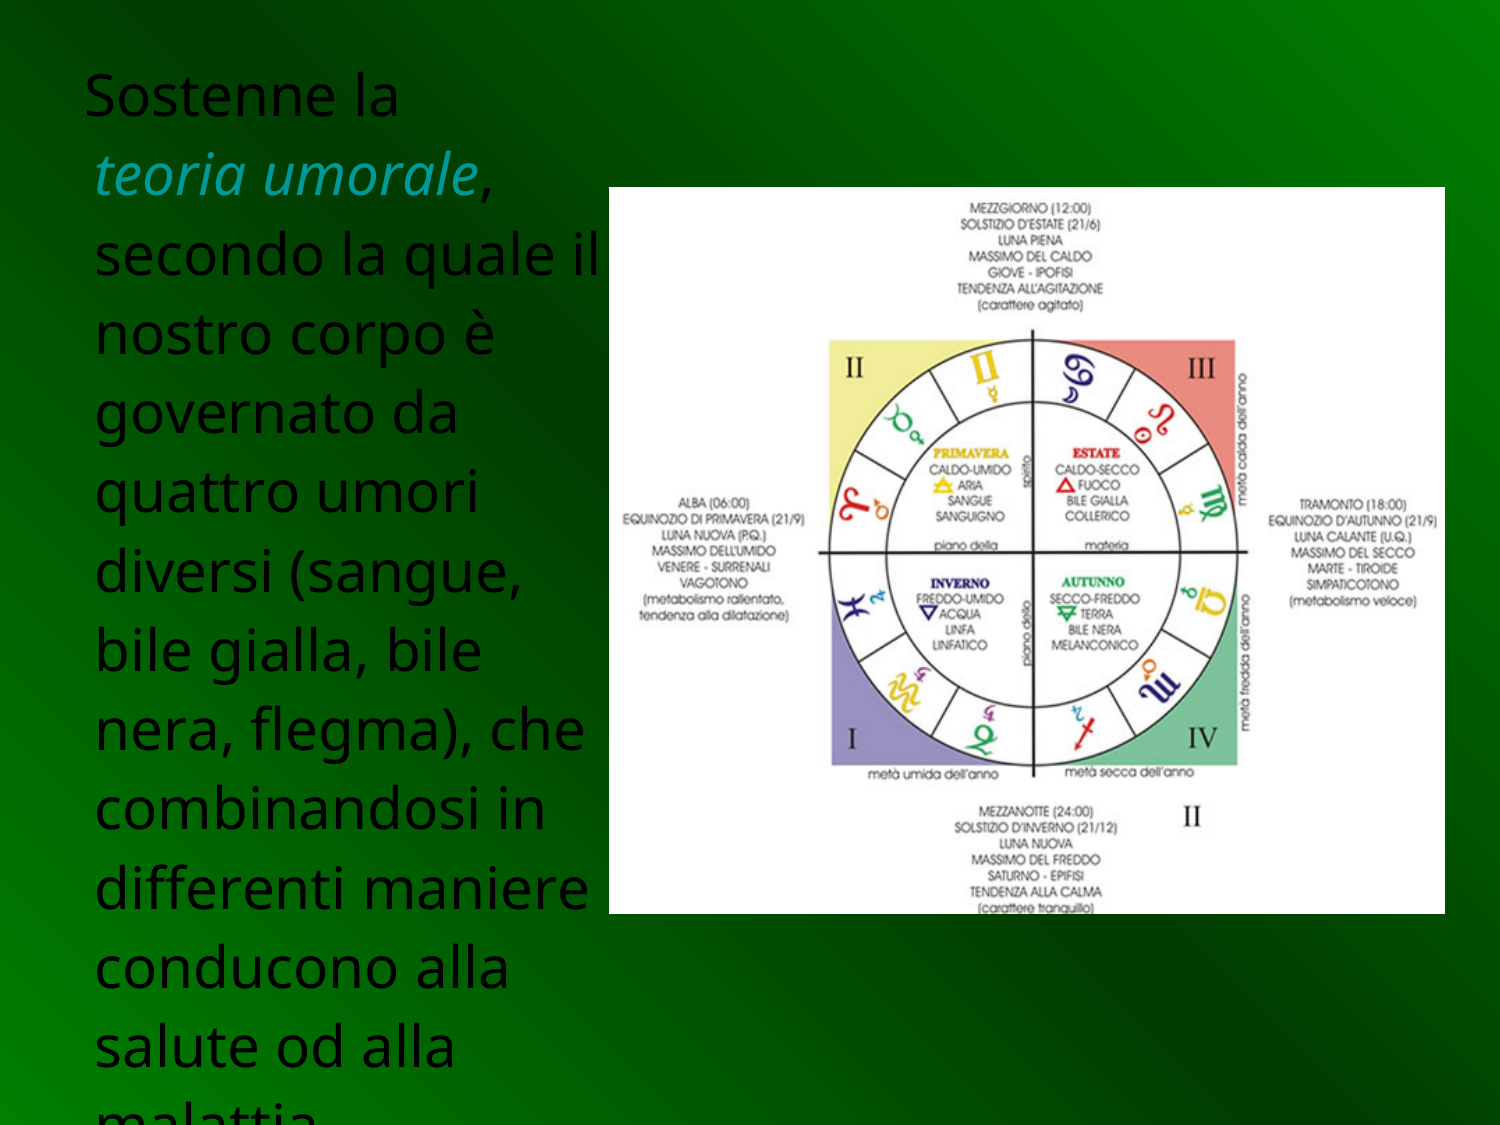

# Sostenne la teoria umorale, secondo la quale il nostro corpo è governato da quattro umori diversi (sangue, bile gialla, bile nera, flegma), che combinandosi in differenti maniere conducono alla salute od alla malattia.